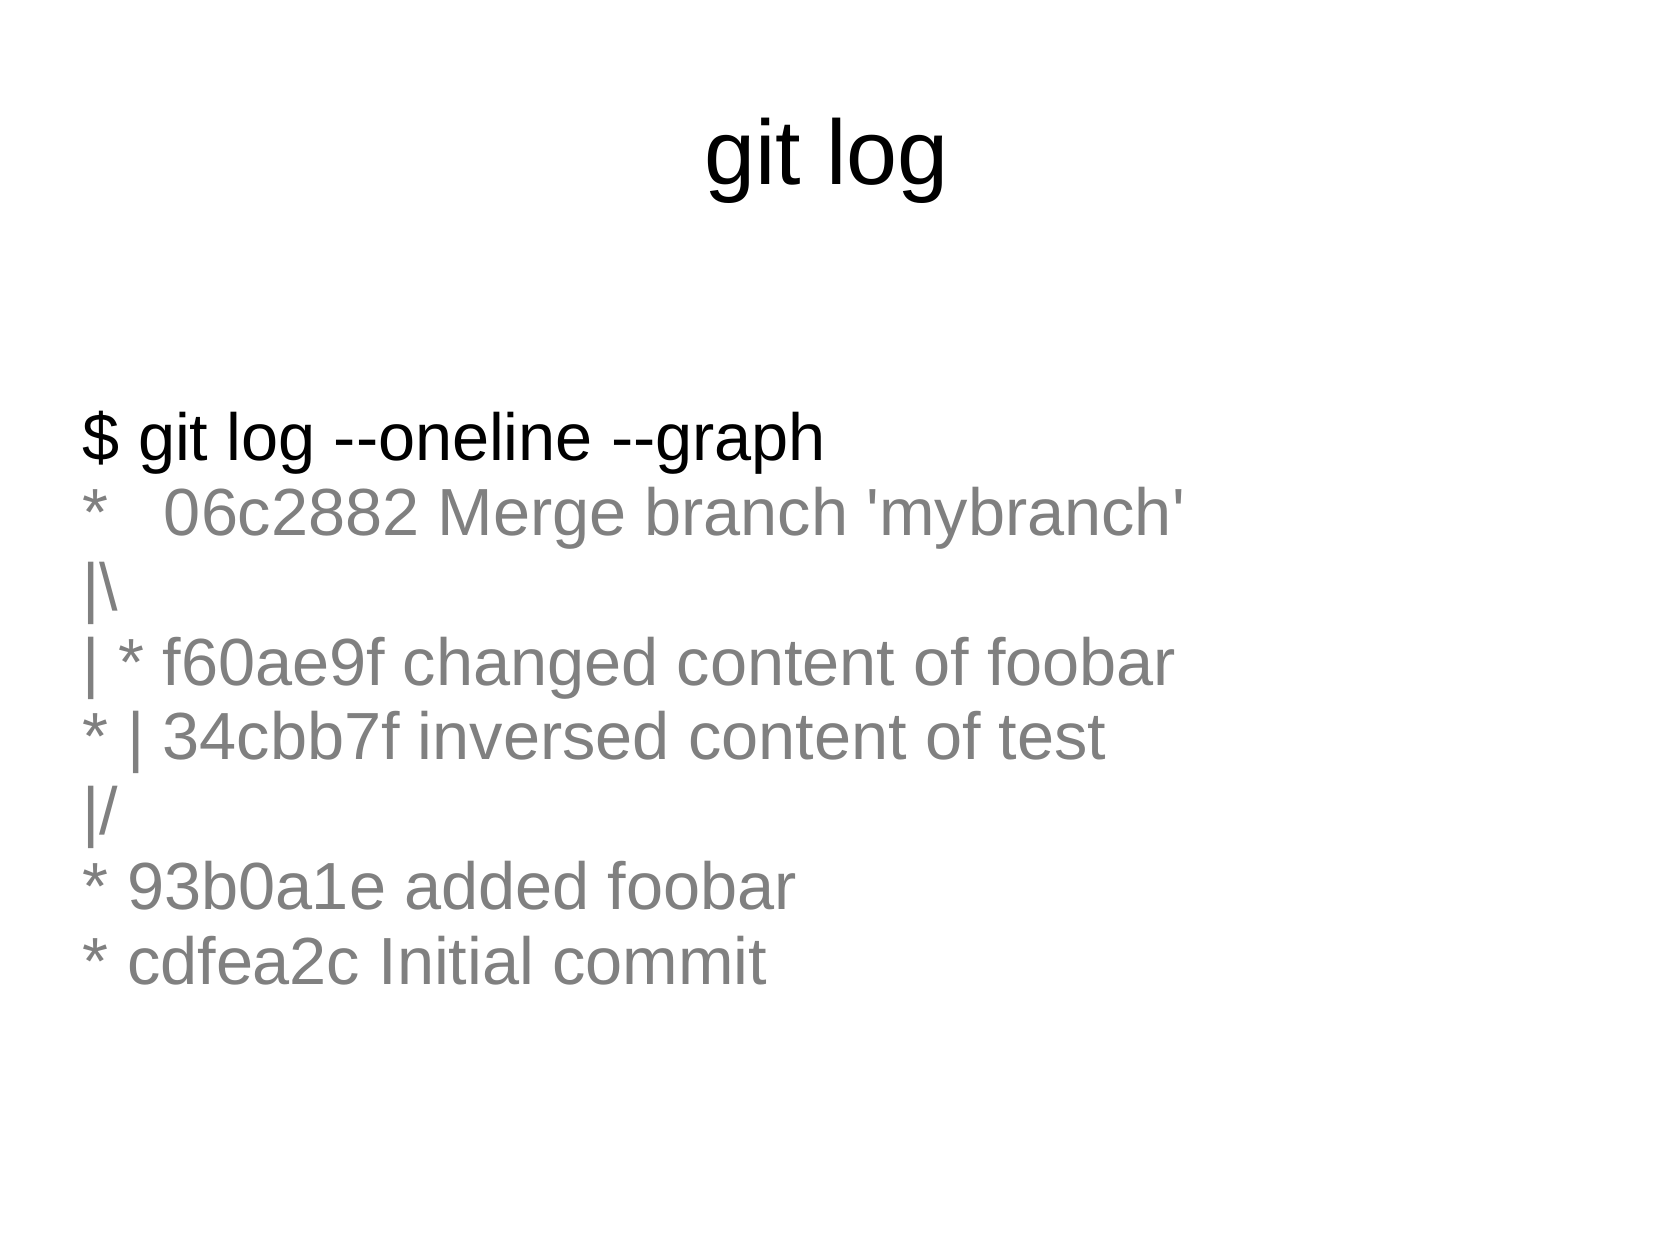

# git log
$ git log --oneline --graph
* 06c2882 Merge branch 'mybranch'
|\
| * f60ae9f changed content of foobar
* | 34cbb7f inversed content of test
|/
* 93b0a1e added foobar
* cdfea2c Initial commit